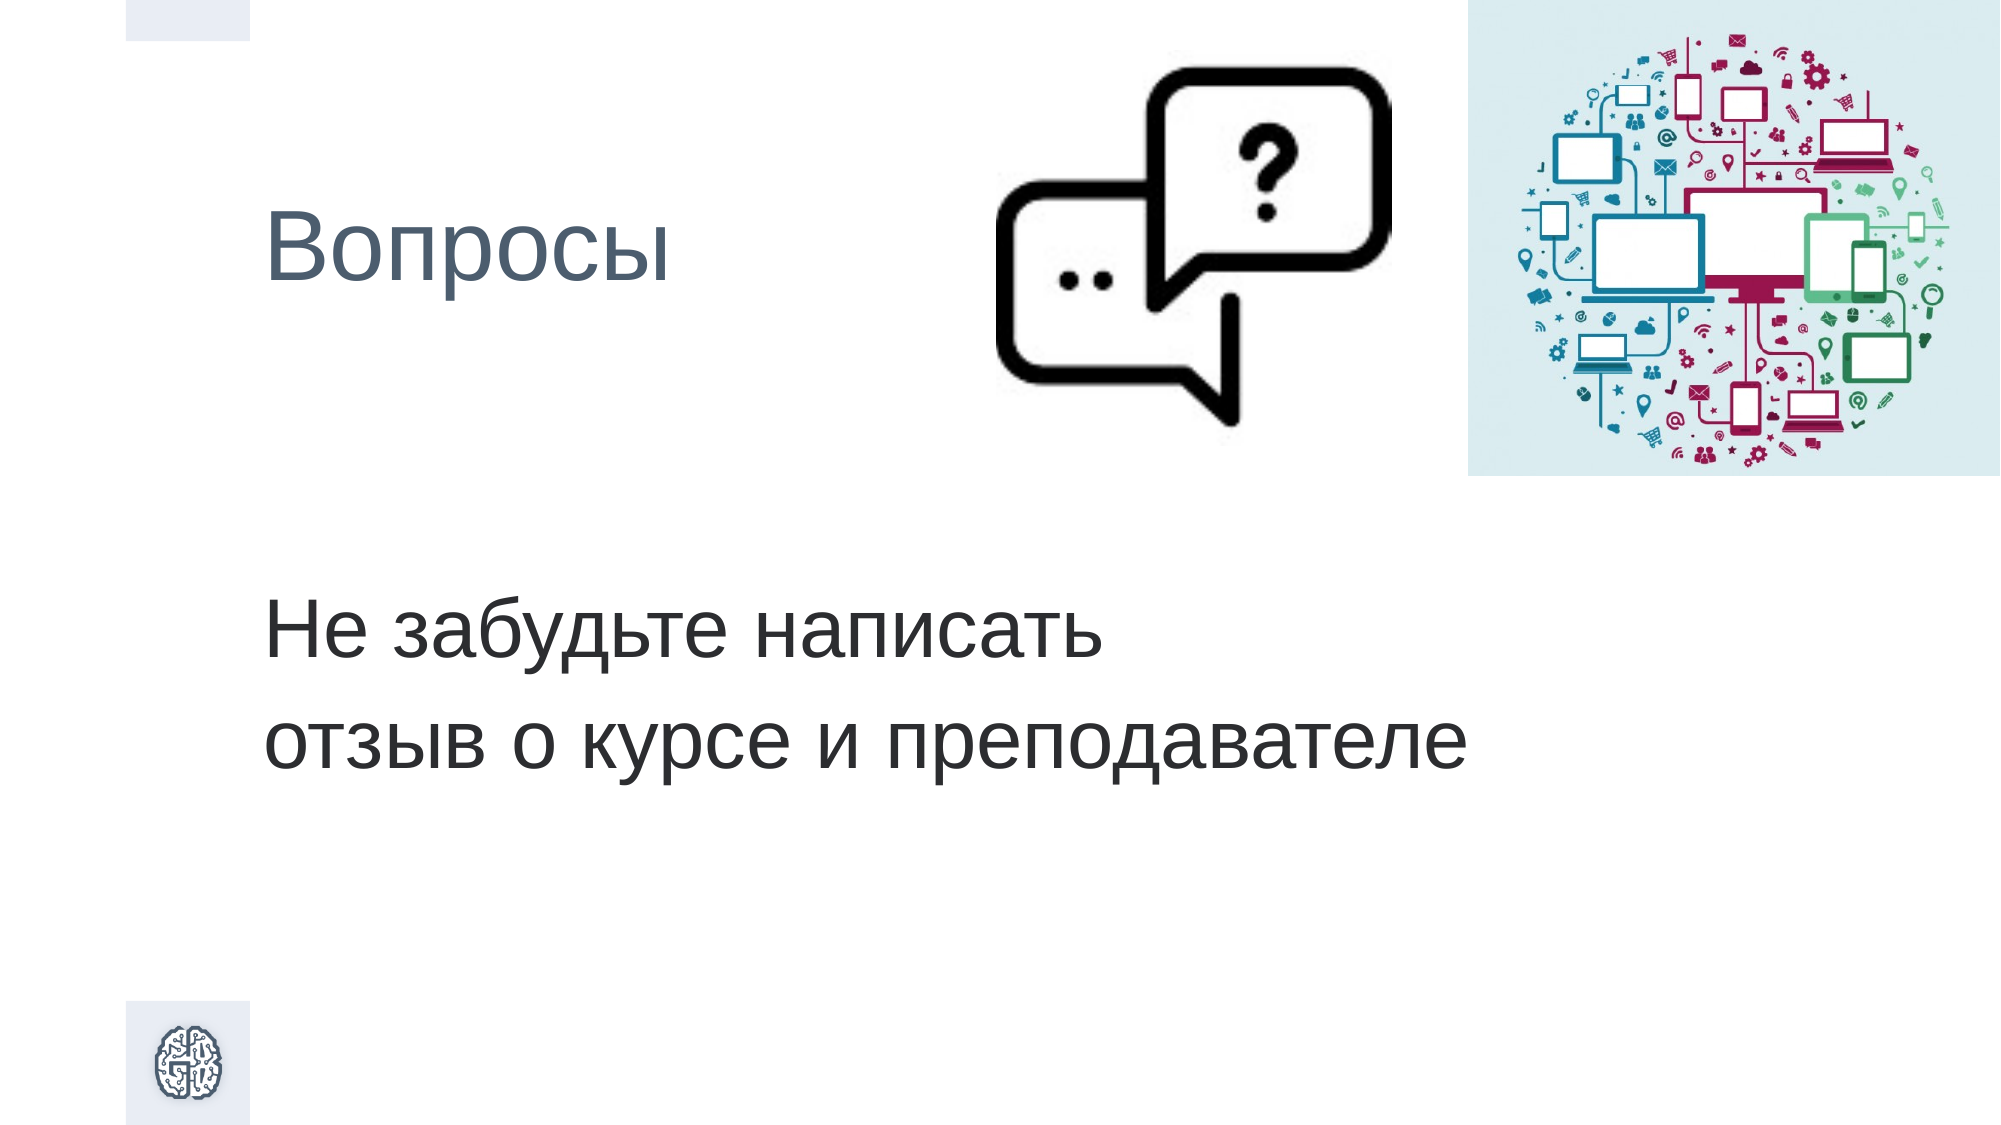

# Вопросы
Не забудьте написать
отзыв о курсе и преподавателе